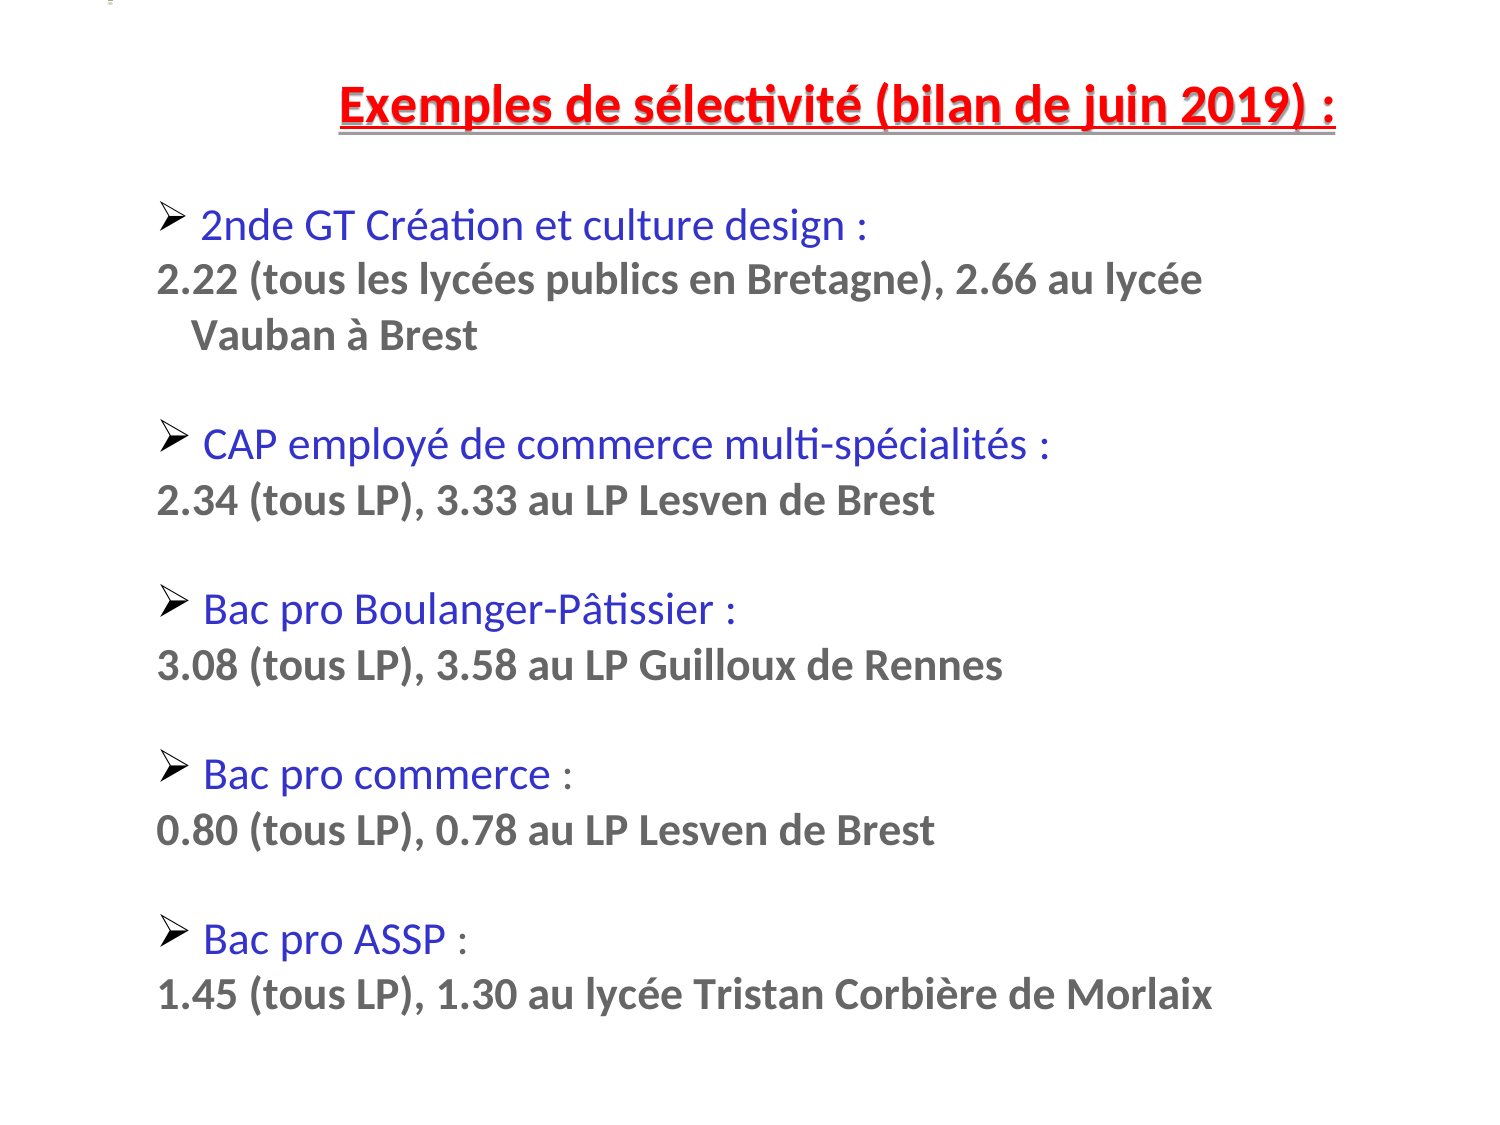

Exemples de sélectivité (bilan de juin 2019) :
 2nde GT Création et culture design :
2.22 (tous les lycées publics en Bretagne), 2.66 au lycée Vauban à Brest
 CAP employé de commerce multi-spécialités :
2.34 (tous LP), 3.33 au LP Lesven de Brest
 Bac pro Boulanger-Pâtissier :
3.08 (tous LP), 3.58 au LP Guilloux de Rennes
 Bac pro commerce :
0.80 (tous LP), 0.78 au LP Lesven de Brest
 Bac pro ASSP :
1.45 (tous LP), 1.30 au lycée Tristan Corbière de Morlaix